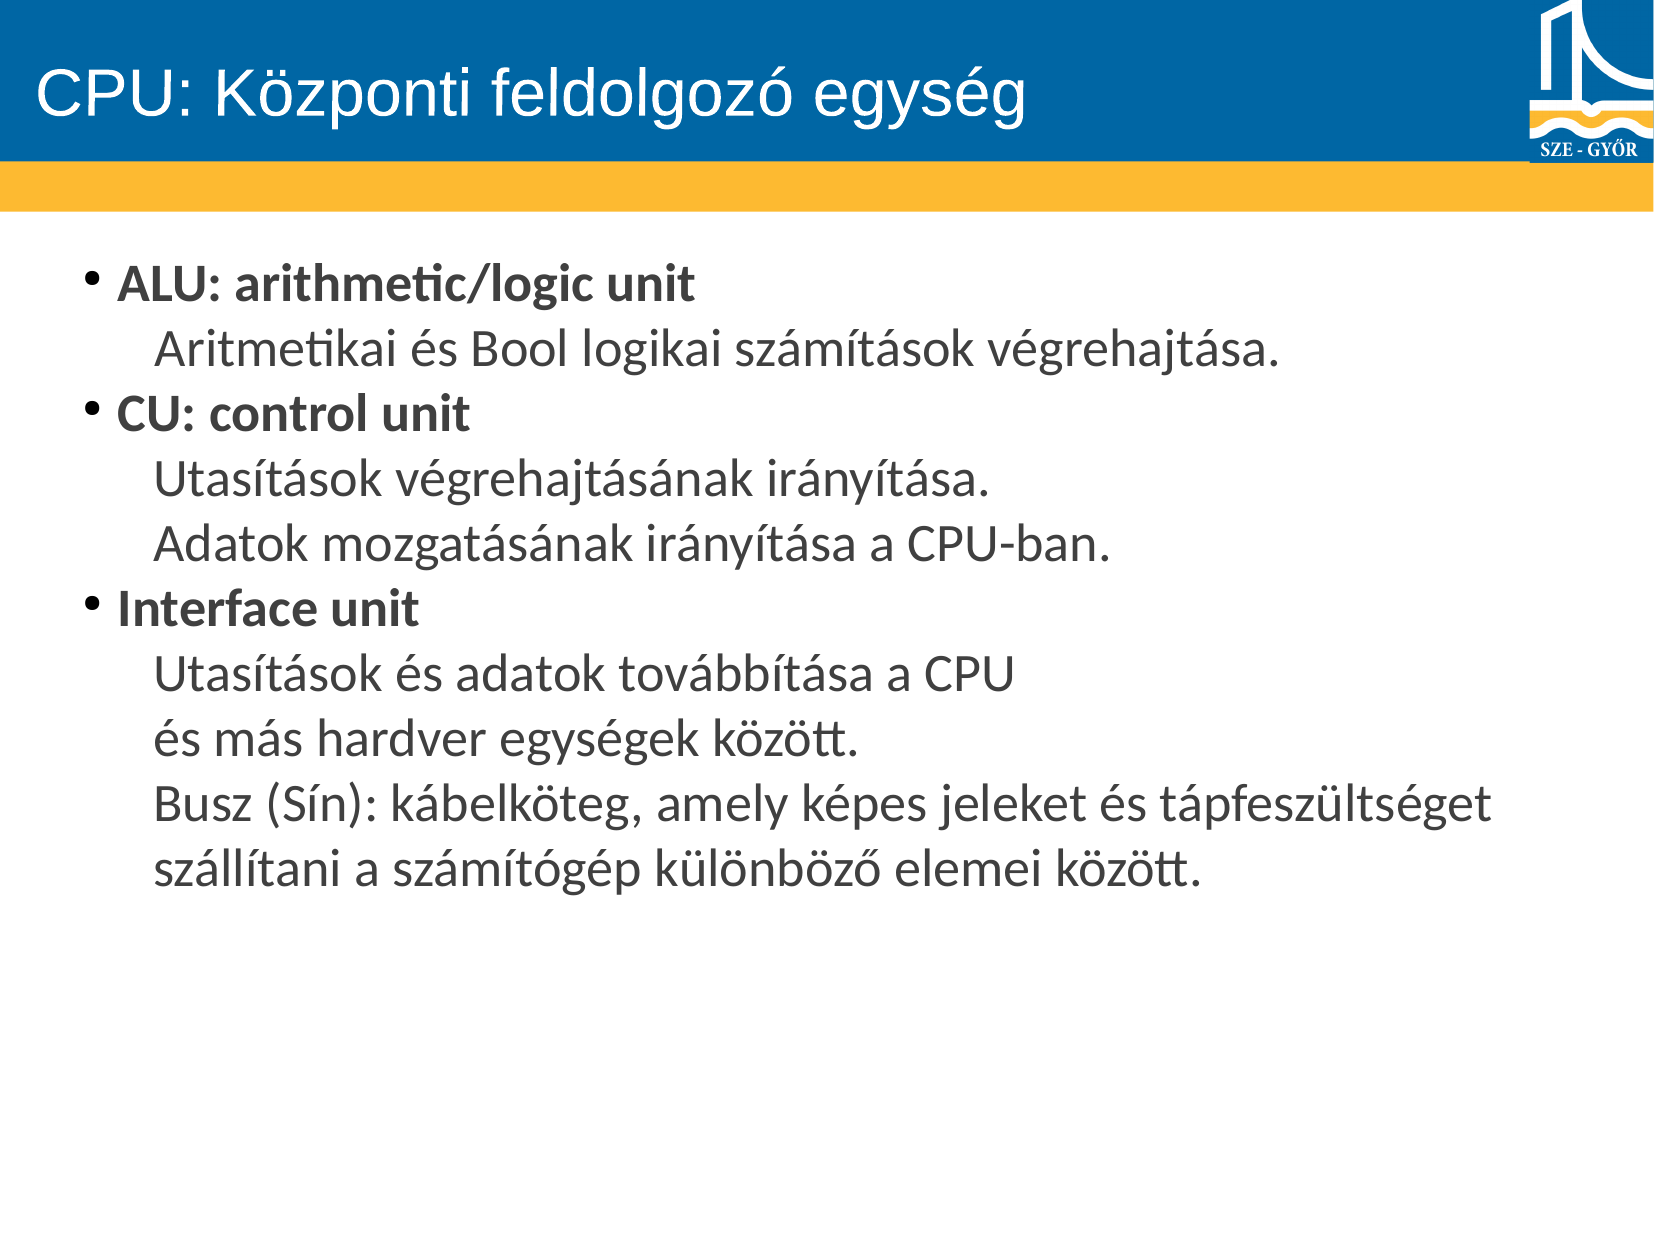

CPU: Központi feldolgozó egység
ALU: arithmetic/logic unit
 Aritmetikai és Bool logikai számítások végrehajtása.
CU: control unit
Utasítások végrehajtásának irányítása.
Adatok mozgatásának irányítása a CPU-ban.
Interface unit
Utasítások és adatok továbbítása a CPU
és más hardver egységek között.
Busz (Sín): kábelköteg, amely képes jeleket és tápfeszültséget szállítani a számítógép különböző elemei között.